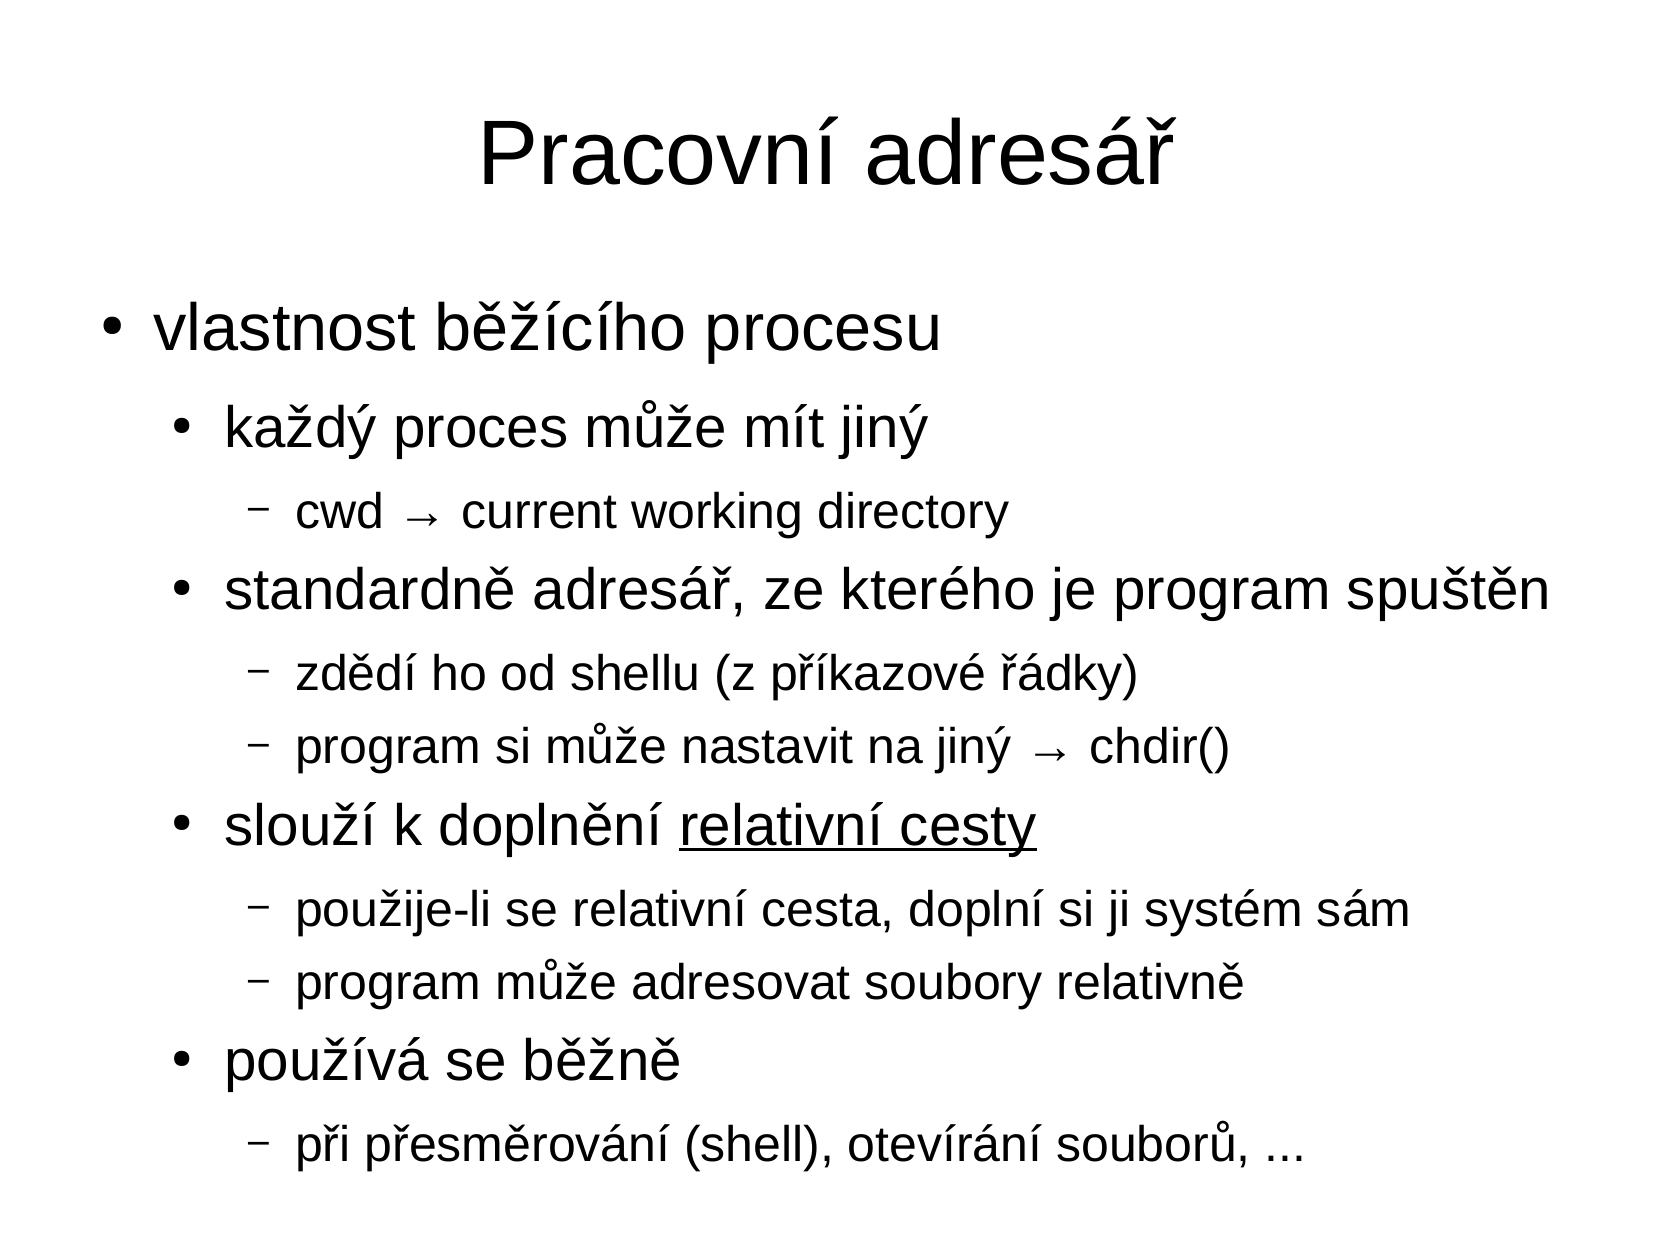

# Pracovní adresář
vlastnost běžícího procesu
každý proces může mít jiný
cwd → current working directory
standardně adresář, ze kterého je program spuštěn
zdědí ho od shellu (z příkazové řádky)
program si může nastavit na jiný → chdir()
slouží k doplnění relativní cesty
použije-li se relativní cesta, doplní si ji systém sám
program může adresovat soubory relativně
používá se běžně
při přesměrování (shell), otevírání souborů, ...